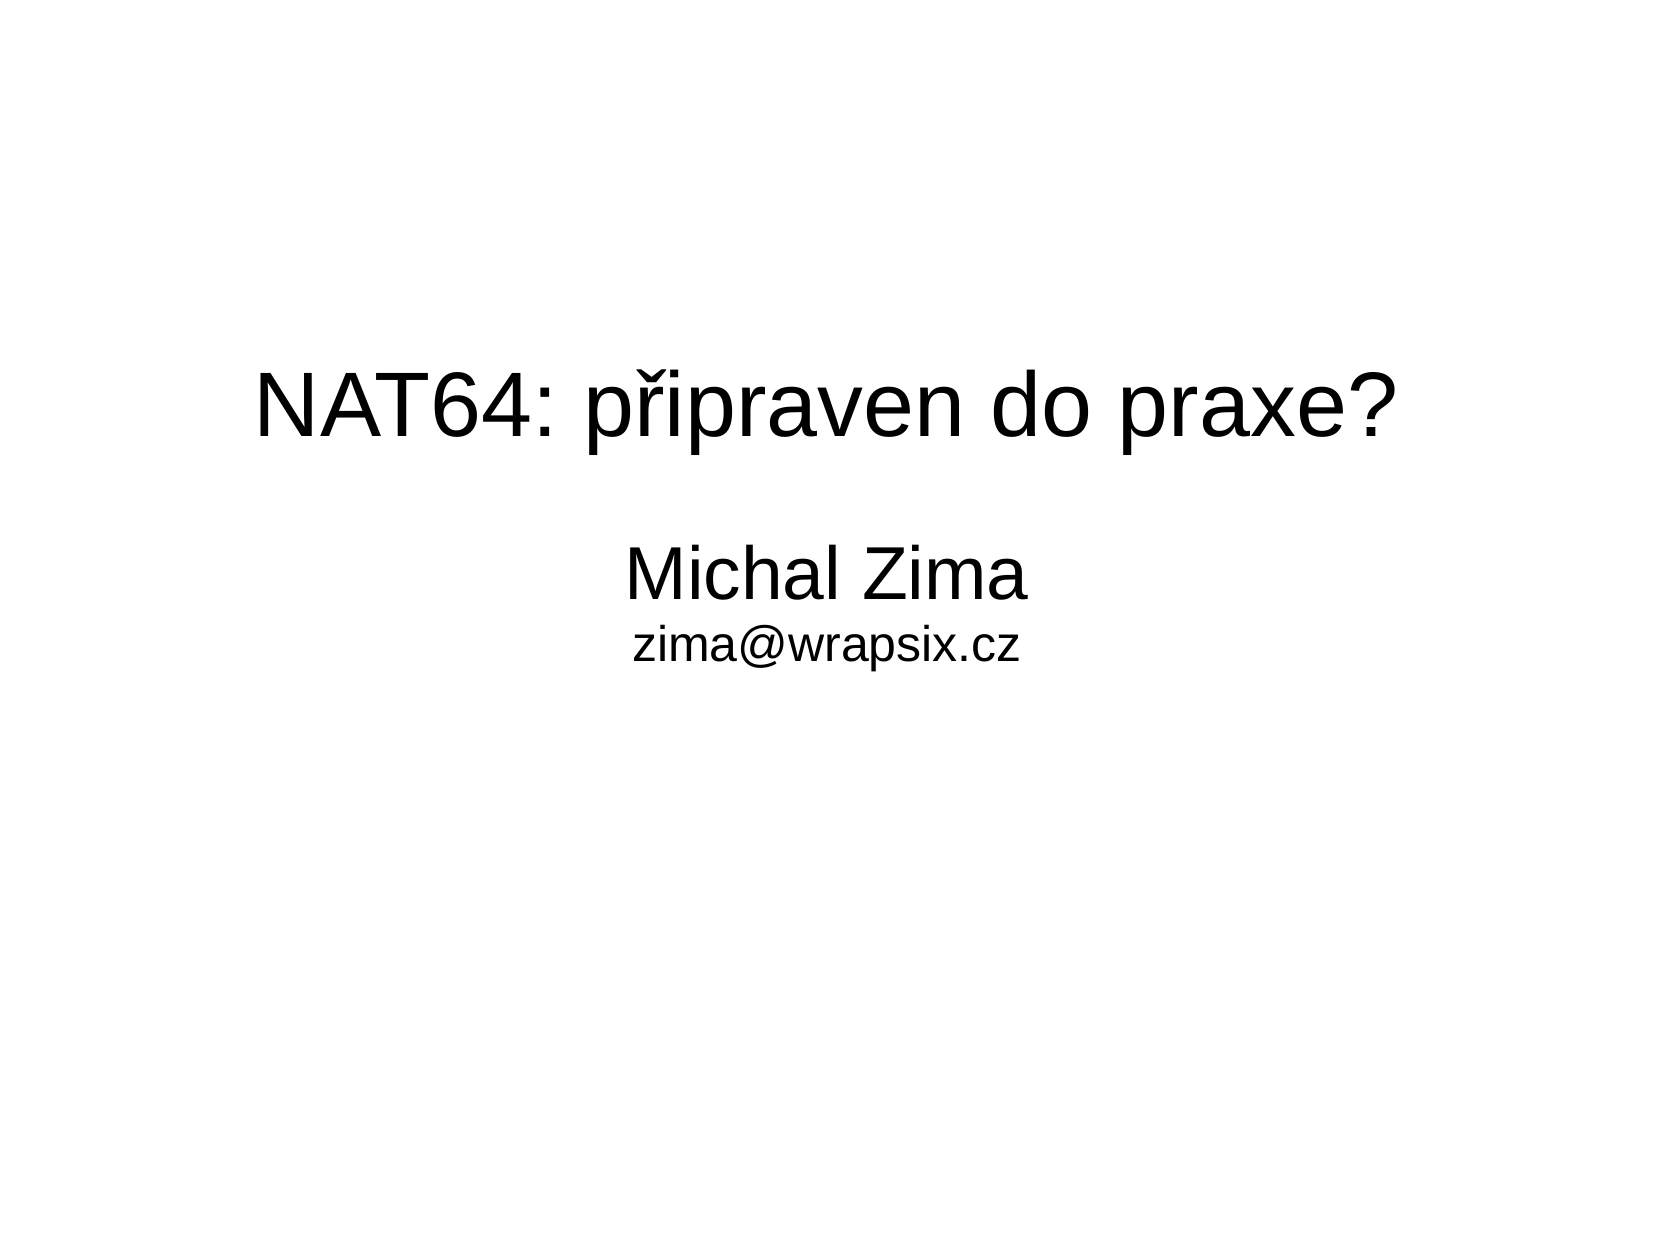

# NAT64: připraven do praxe?
Michal Zima
zima@wrapsix.cz